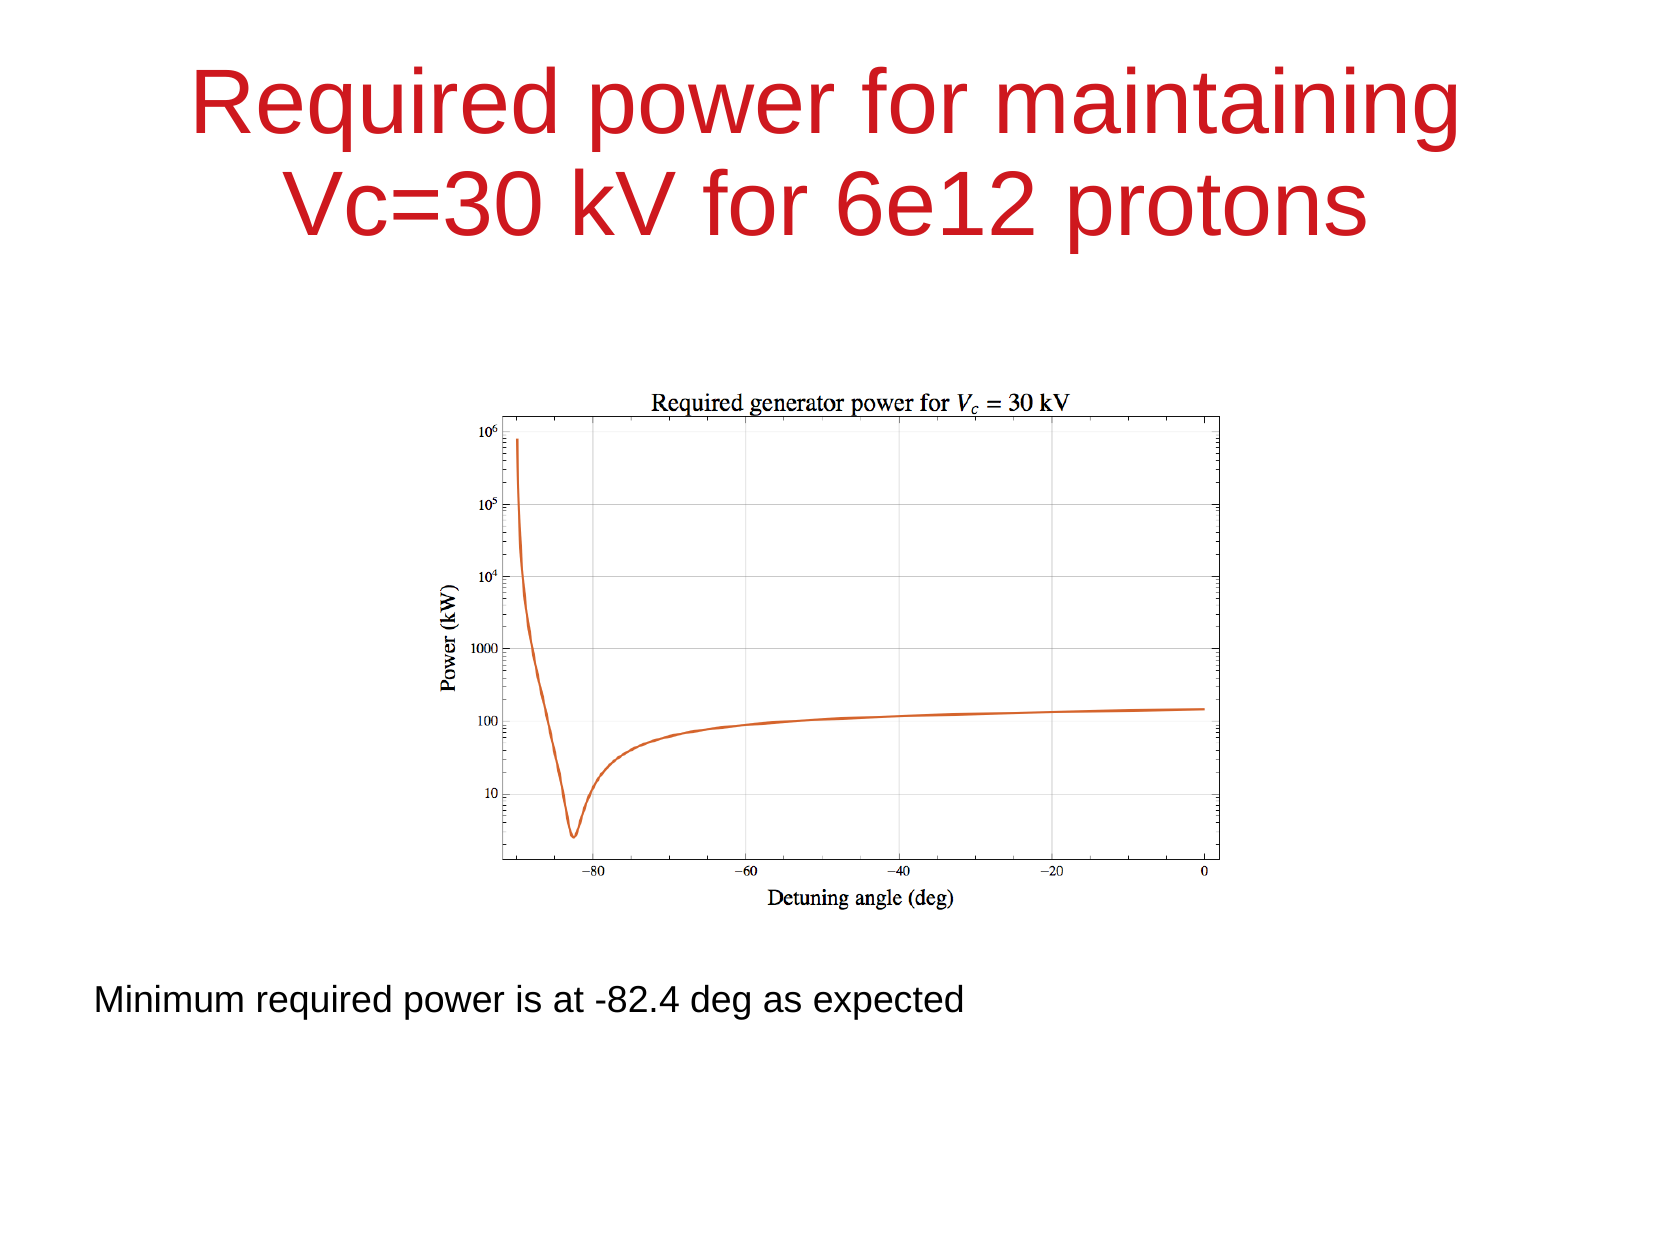

# Required power for maintaining Vc=30 kV for 6e12 protons
Minimum required power is at -82.4 deg as expected